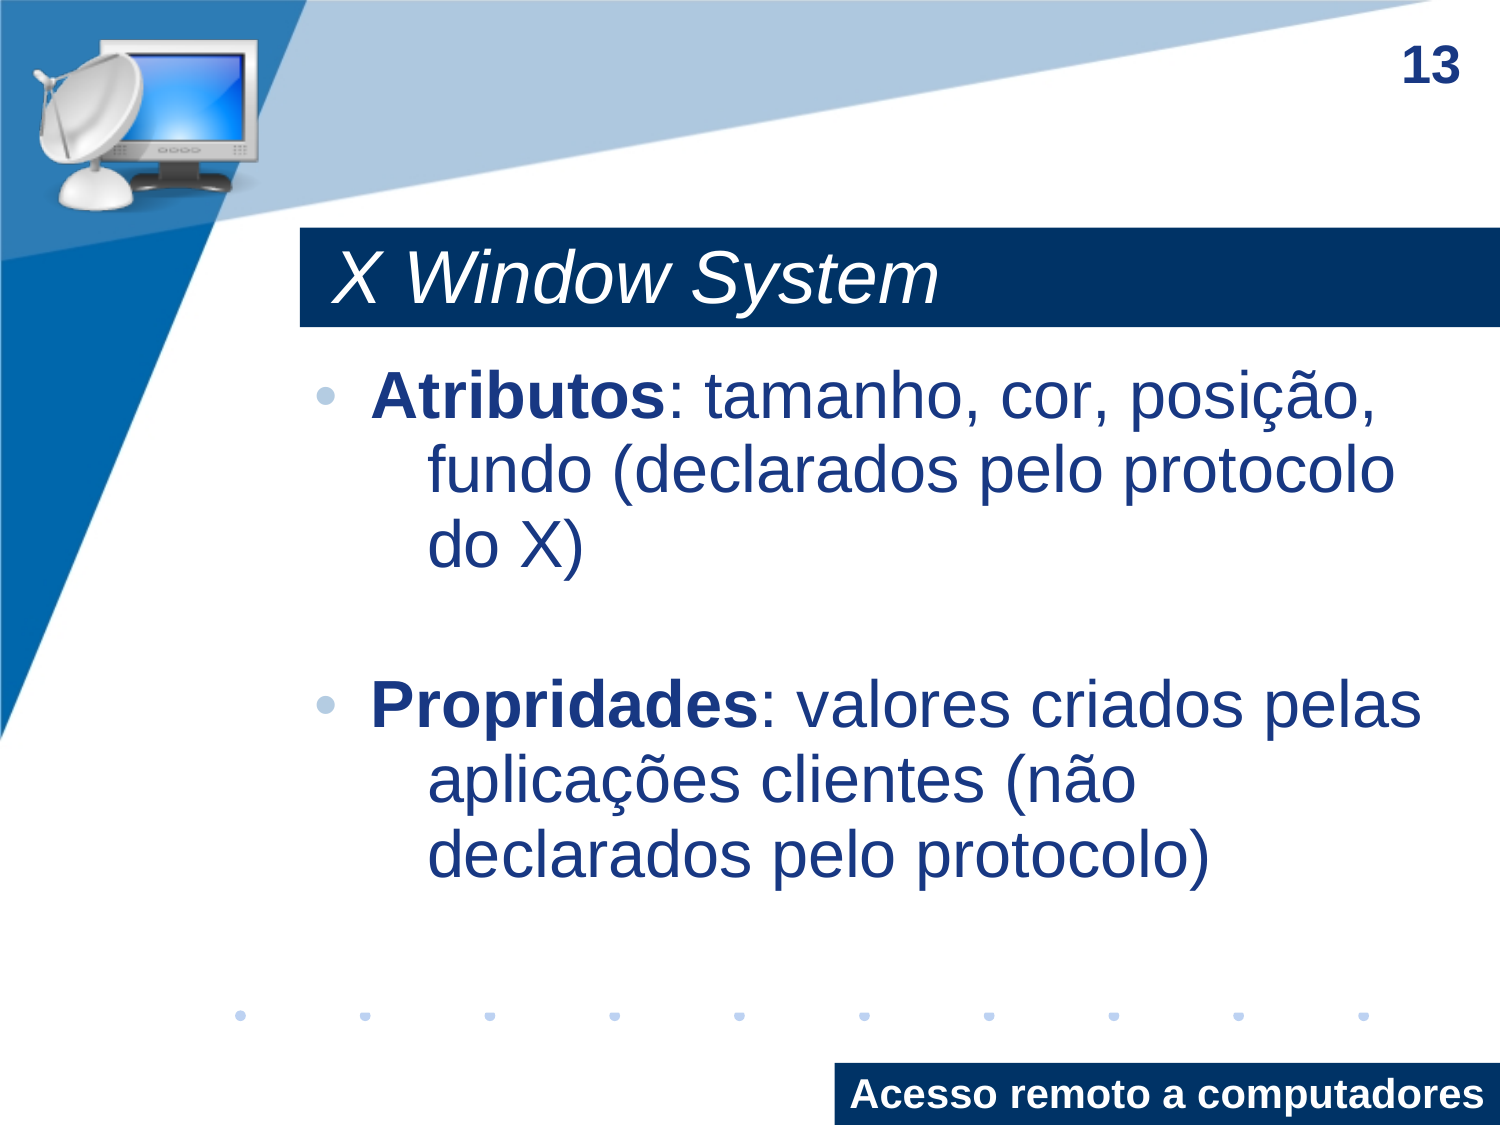

# X Window System
Atributos: tamanho, cor, posição, fundo (declarados pelo protocolo do X)
Propridades: valores criados pelas aplicações clientes (não declarados pelo protocolo)